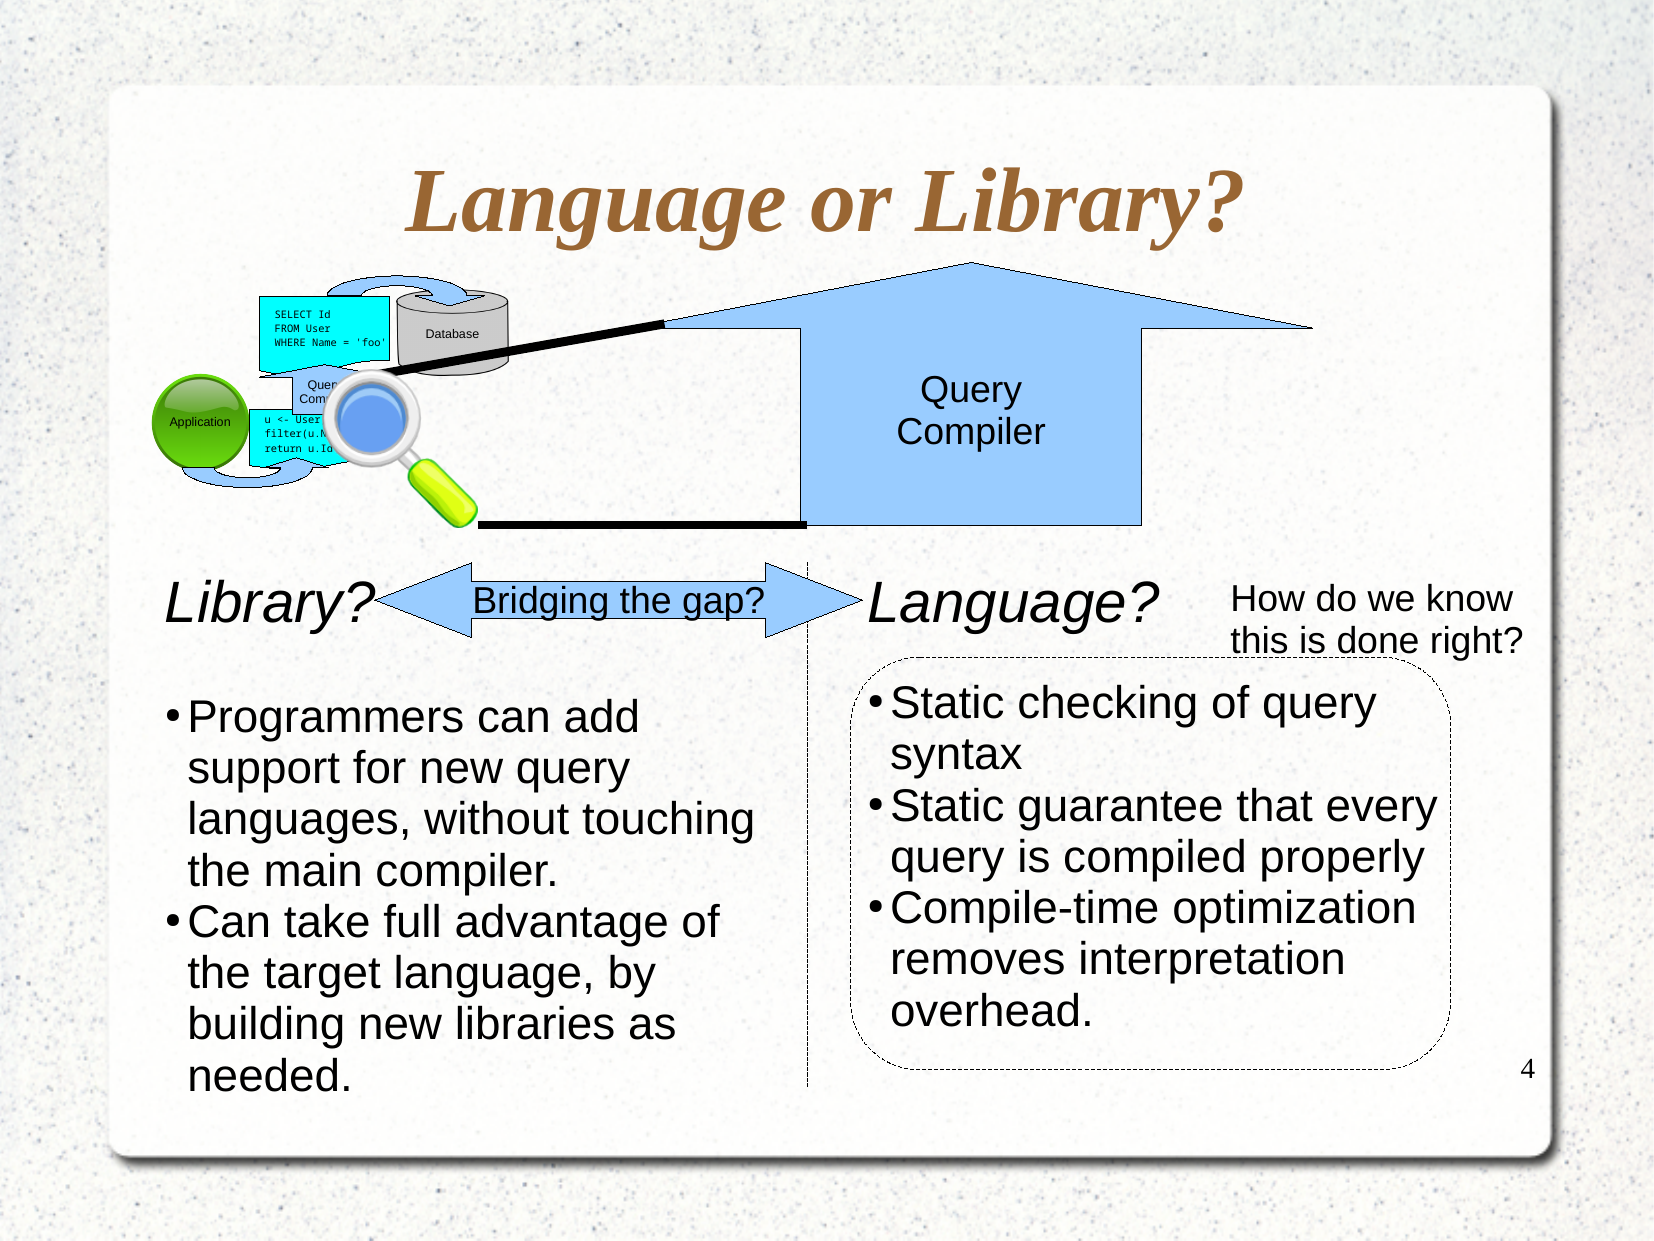

# Language or Library?
Query
Compiler
Database
SELECT Id
FROM User
WHERE Name = 'foo'
Query
Compiler
Application
u <- User;
filter(u.Name = name);
return u.Id
Library?
Programmers can add support for new query languages, without touching the main compiler.
Can take full advantage of the target language, by building new libraries as needed.
Bridging the gap?
Language?
Static checking of query syntax
Static guarantee that every query is compiled properly
Compile-time optimization removes interpretation overhead.
How do we know this is done right?
4